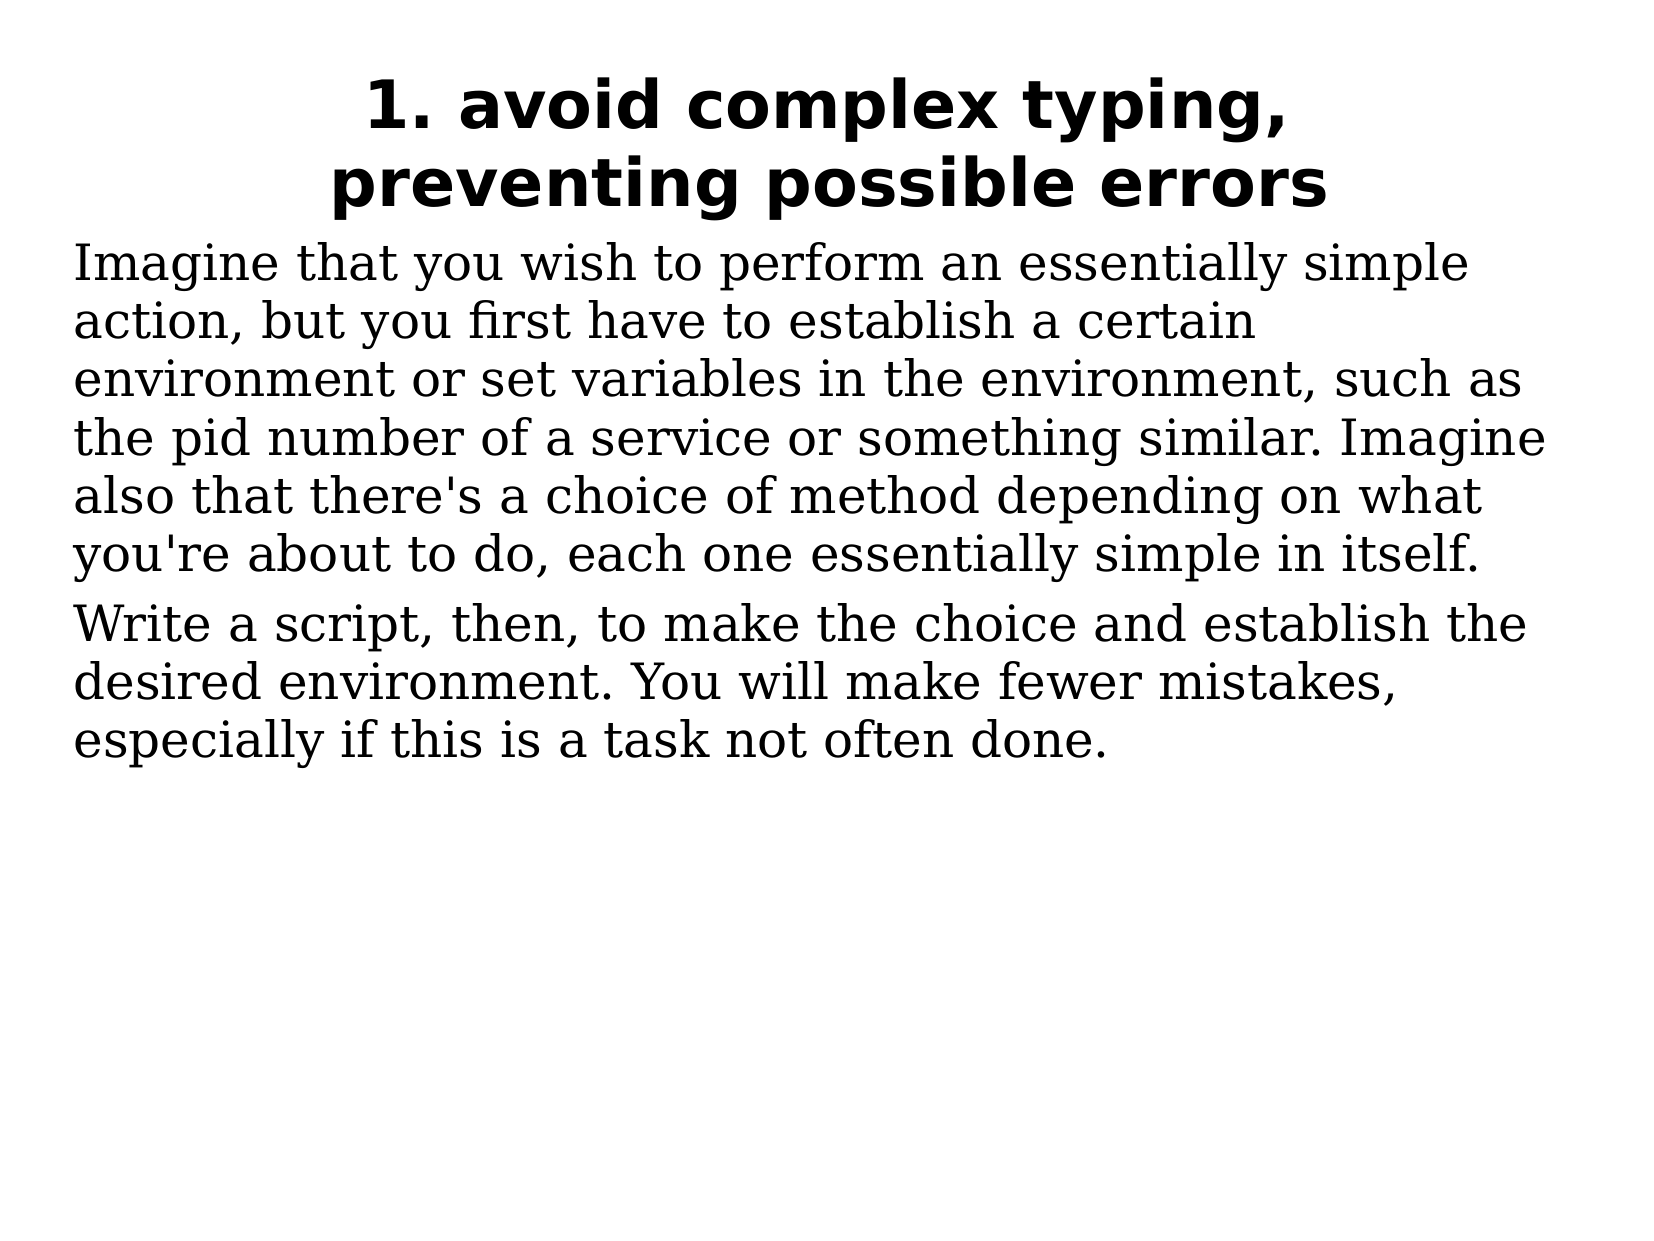

1. avoid complex typing,
preventing possible errors
Imagine that you wish to perform an essentially simple action, but you first have to establish a certain environment or set variables in the environment, such as the pid number of a service or something similar. Imagine also that there's a choice of method depending on what you're about to do, each one essentially simple in itself.
Write a script, then, to make the choice and establish the desired environment. You will make fewer mistakes, especially if this is a task not often done.